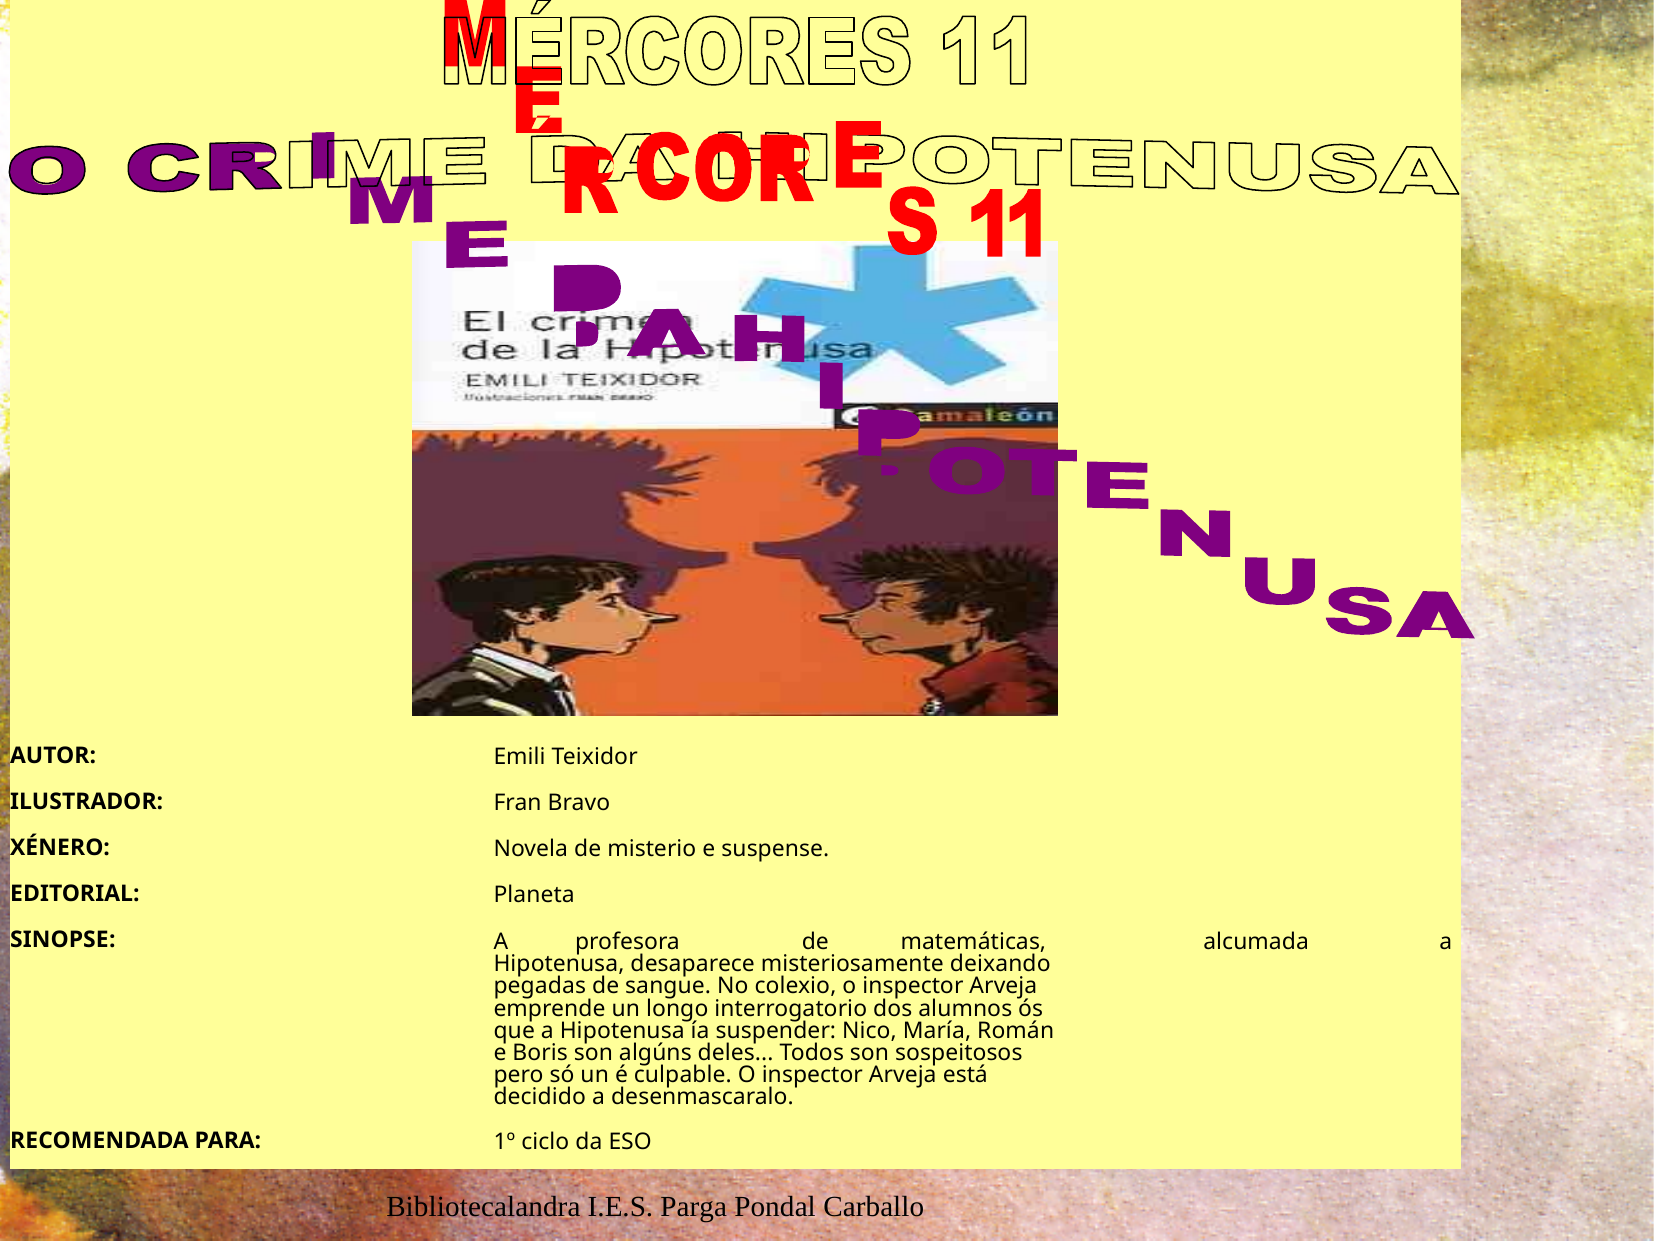

AUTOR:
Emili Teixidor
ILUSTRADOR:
Fran Bravo
XÉNERO:
Novela de misterio e suspense.
EDITORIAL:
Planeta
SINOPSE:
A
profesora
de
matemáticas,
alcumada
a
Hipotenusa, desaparece misteriosamente deixando
pegadas de sangue. No colexio, o inspector Arveja
emprende un longo interrogatorio dos alumnos ós
que a Hipotenusa ía suspender: Nico, María, Román
e Boris son algúns deles... Todos son sospeitosos
pero só un é culpable. O inspector Arveja está
decidido a desenmascaralo.
RECOMENDADA PARA:
1º ciclo da ESO
Bibliotecalandra I.E.S. Parga Pondal Carballo